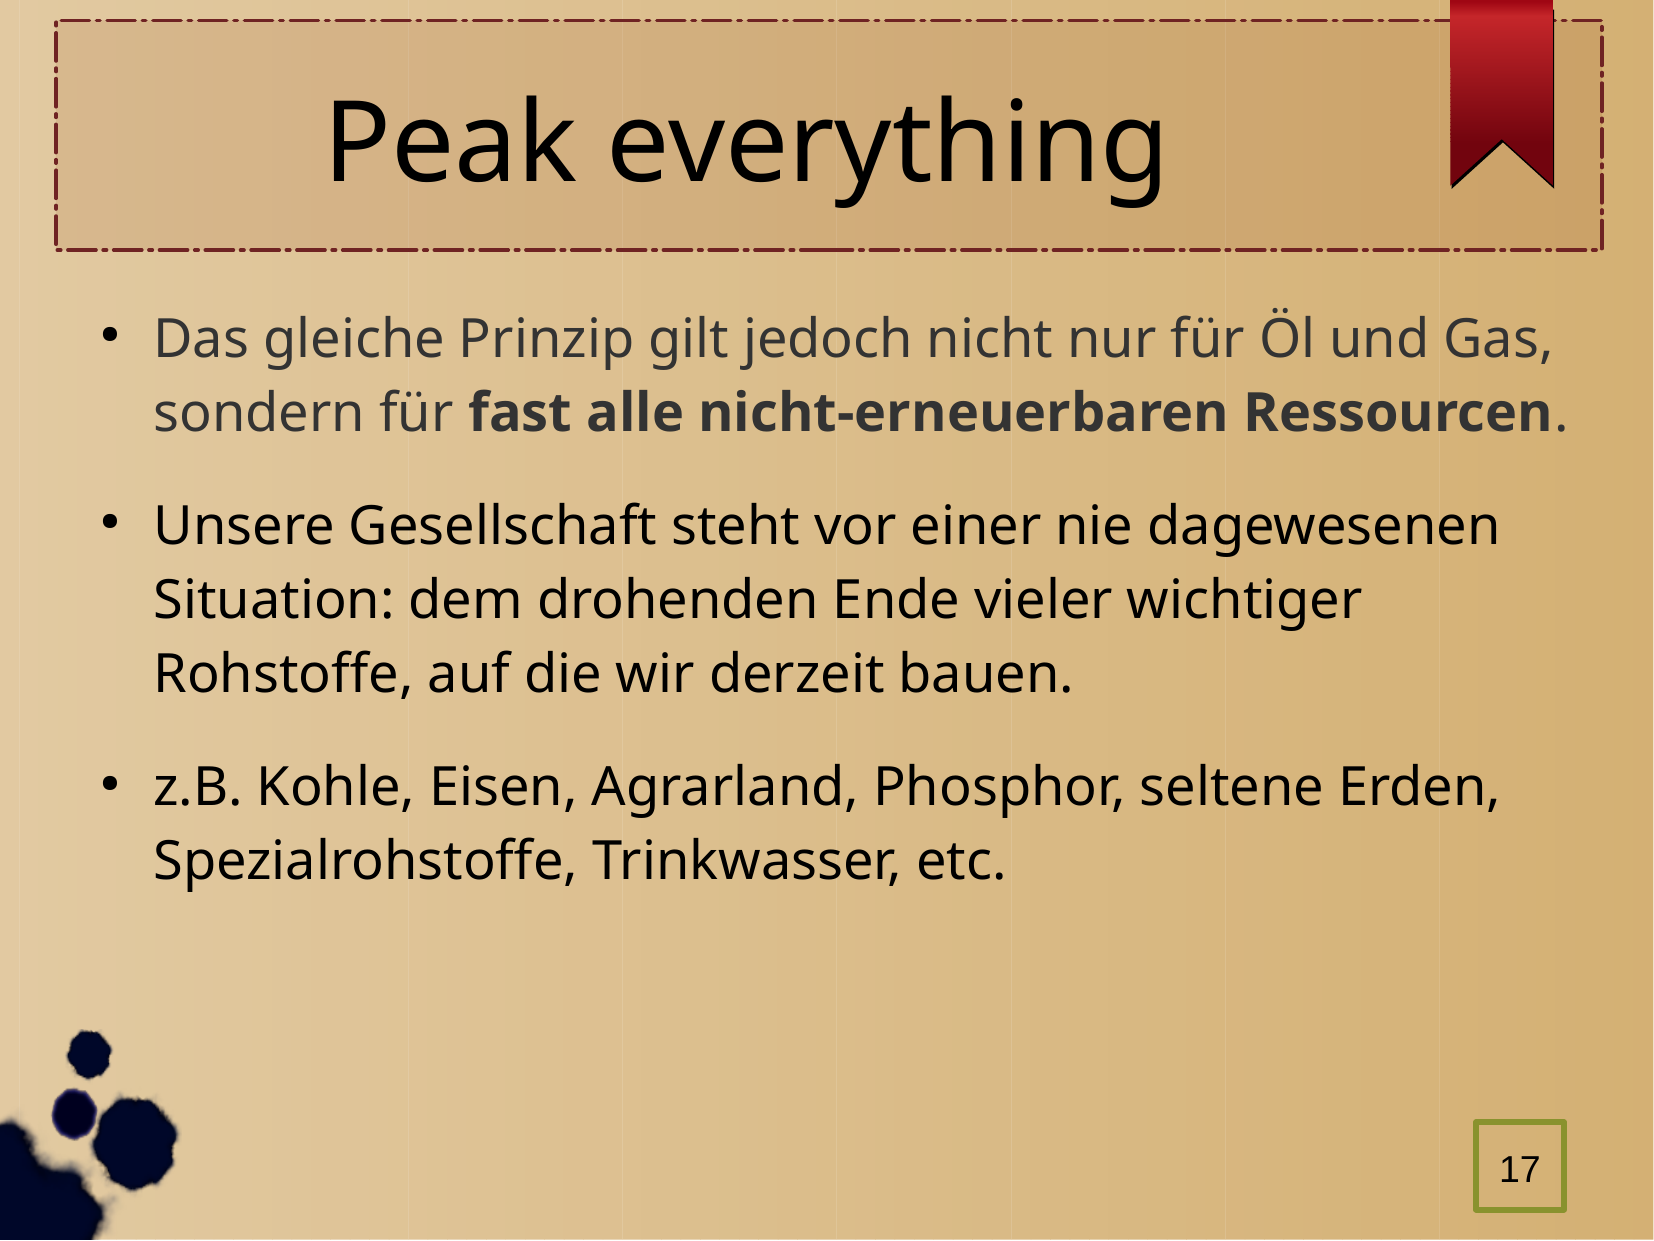

# Peak everything
Das gleiche Prinzip gilt jedoch nicht nur für Öl und Gas, sondern für fast alle nicht-erneuerbaren Ressourcen.
Unsere Gesellschaft steht vor einer nie dagewesenen Situation: dem drohenden Ende vieler wichtiger Rohstoffe, auf die wir derzeit bauen.
z.B. Kohle, Eisen, Agrarland, Phosphor, seltene Erden, Spezialrohstoffe, Trinkwasser, etc.